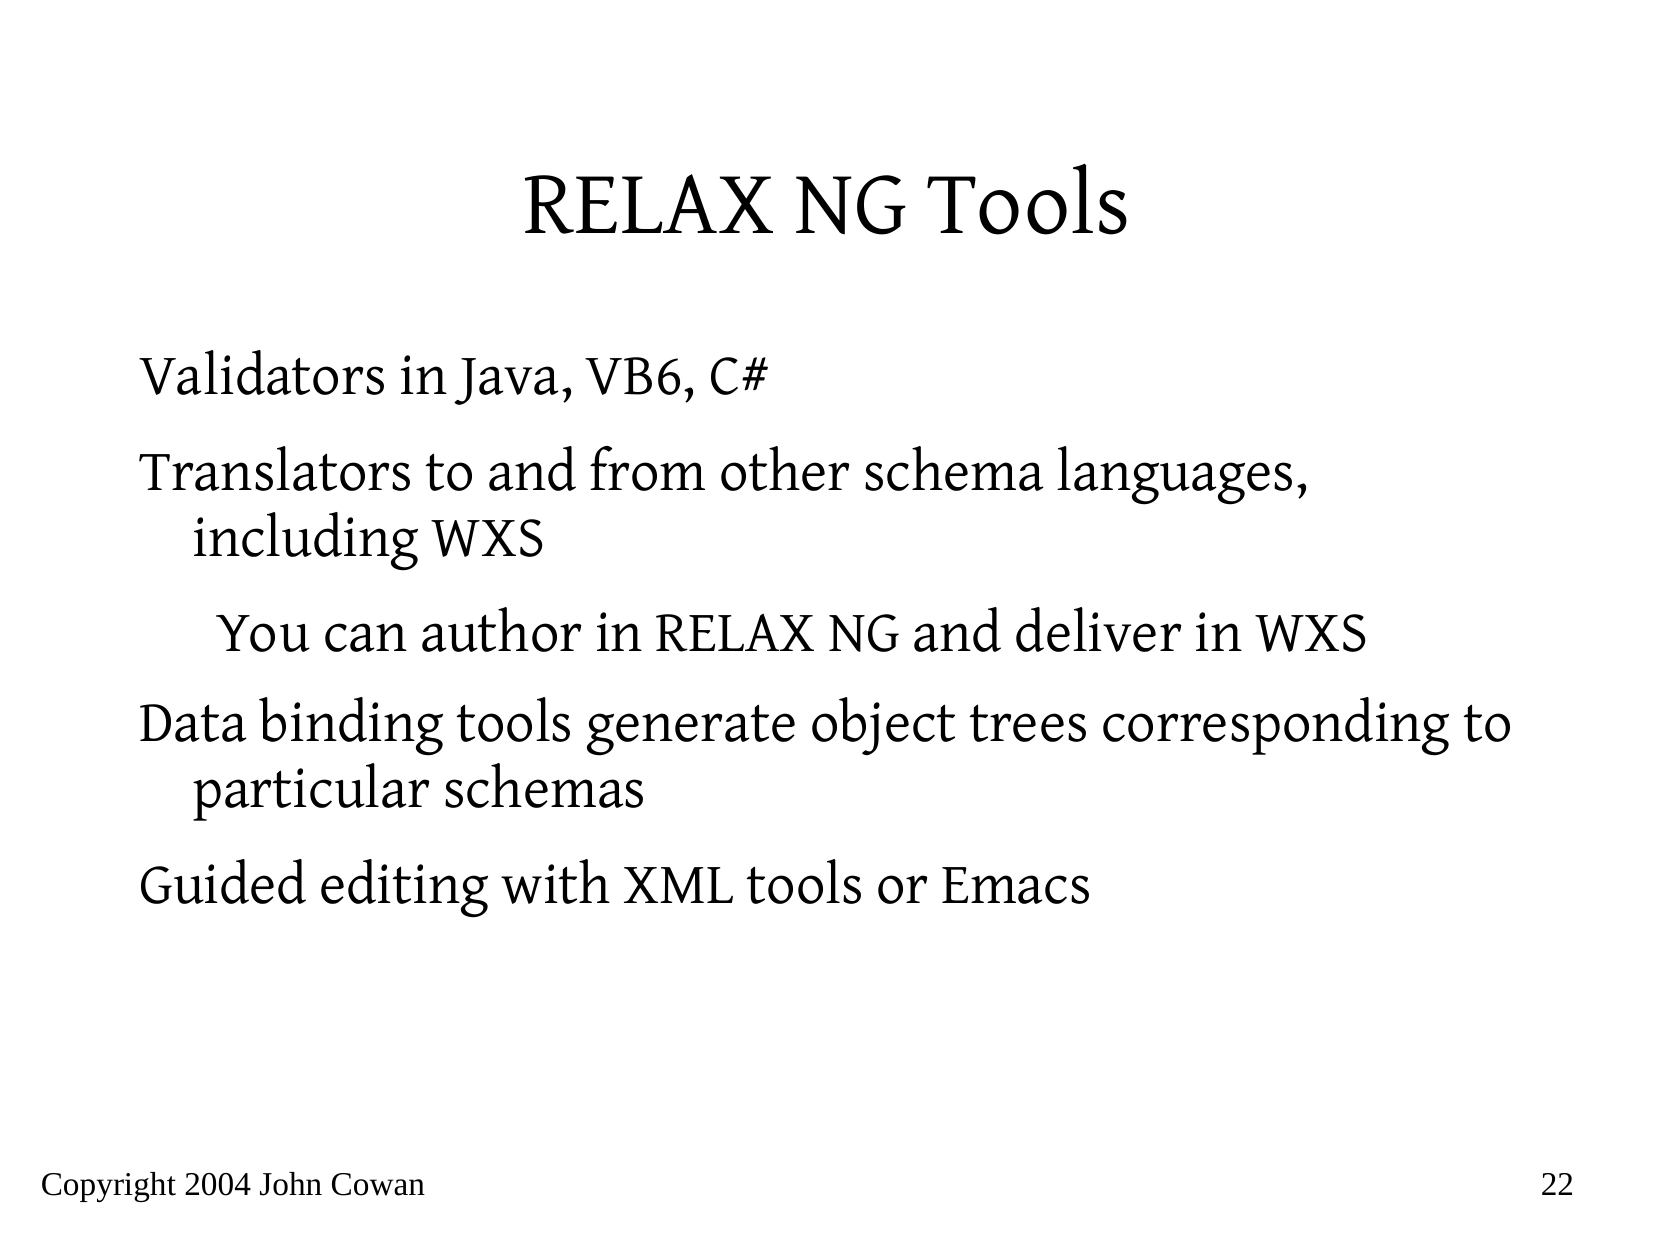

# RELAX NG Tools
Validators in Java, VB6, C#
Translators to and from other schema languages, including WXS
You can author in RELAX NG and deliver in WXS
Data binding tools generate object trees corresponding to particular schemas
Guided editing with XML tools or Emacs